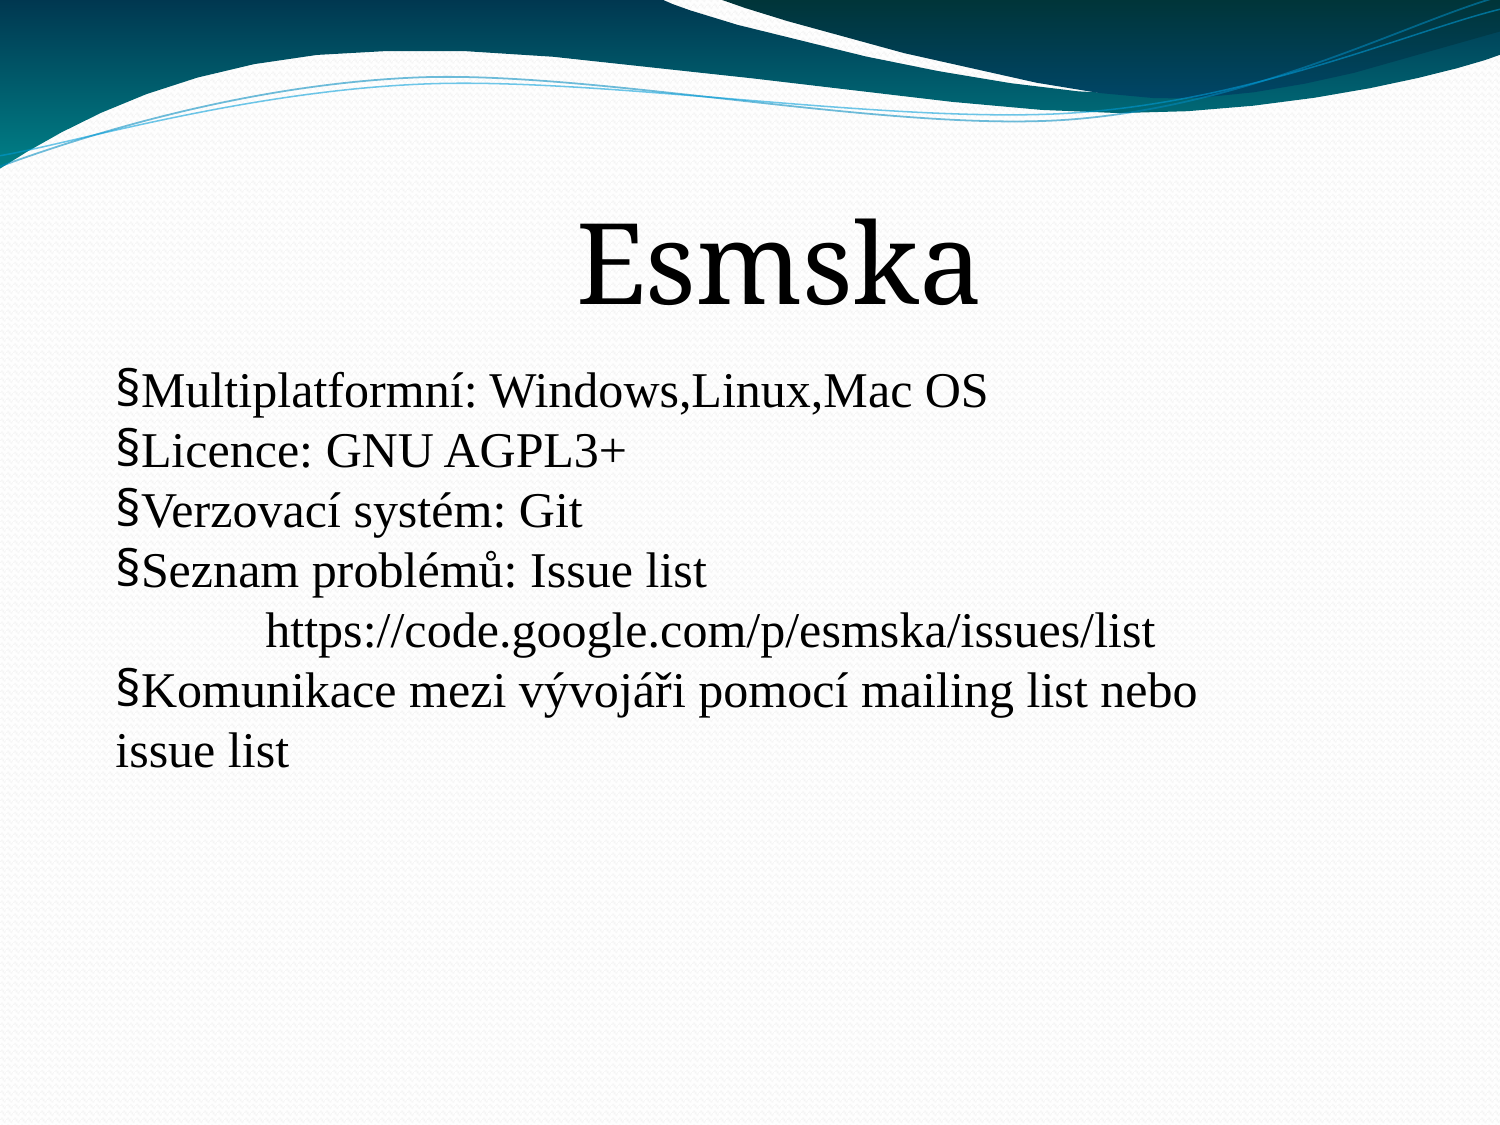

Esmska
Multiplatformní: Windows,Linux,Mac OS
Licence: GNU AGPL3+
Verzovací systém: Git
Seznam problémů: Issue list
https://code.google.com/p/esmska/issues/list
Komunikace mezi vývojáři pomocí mailing list nebo issue list